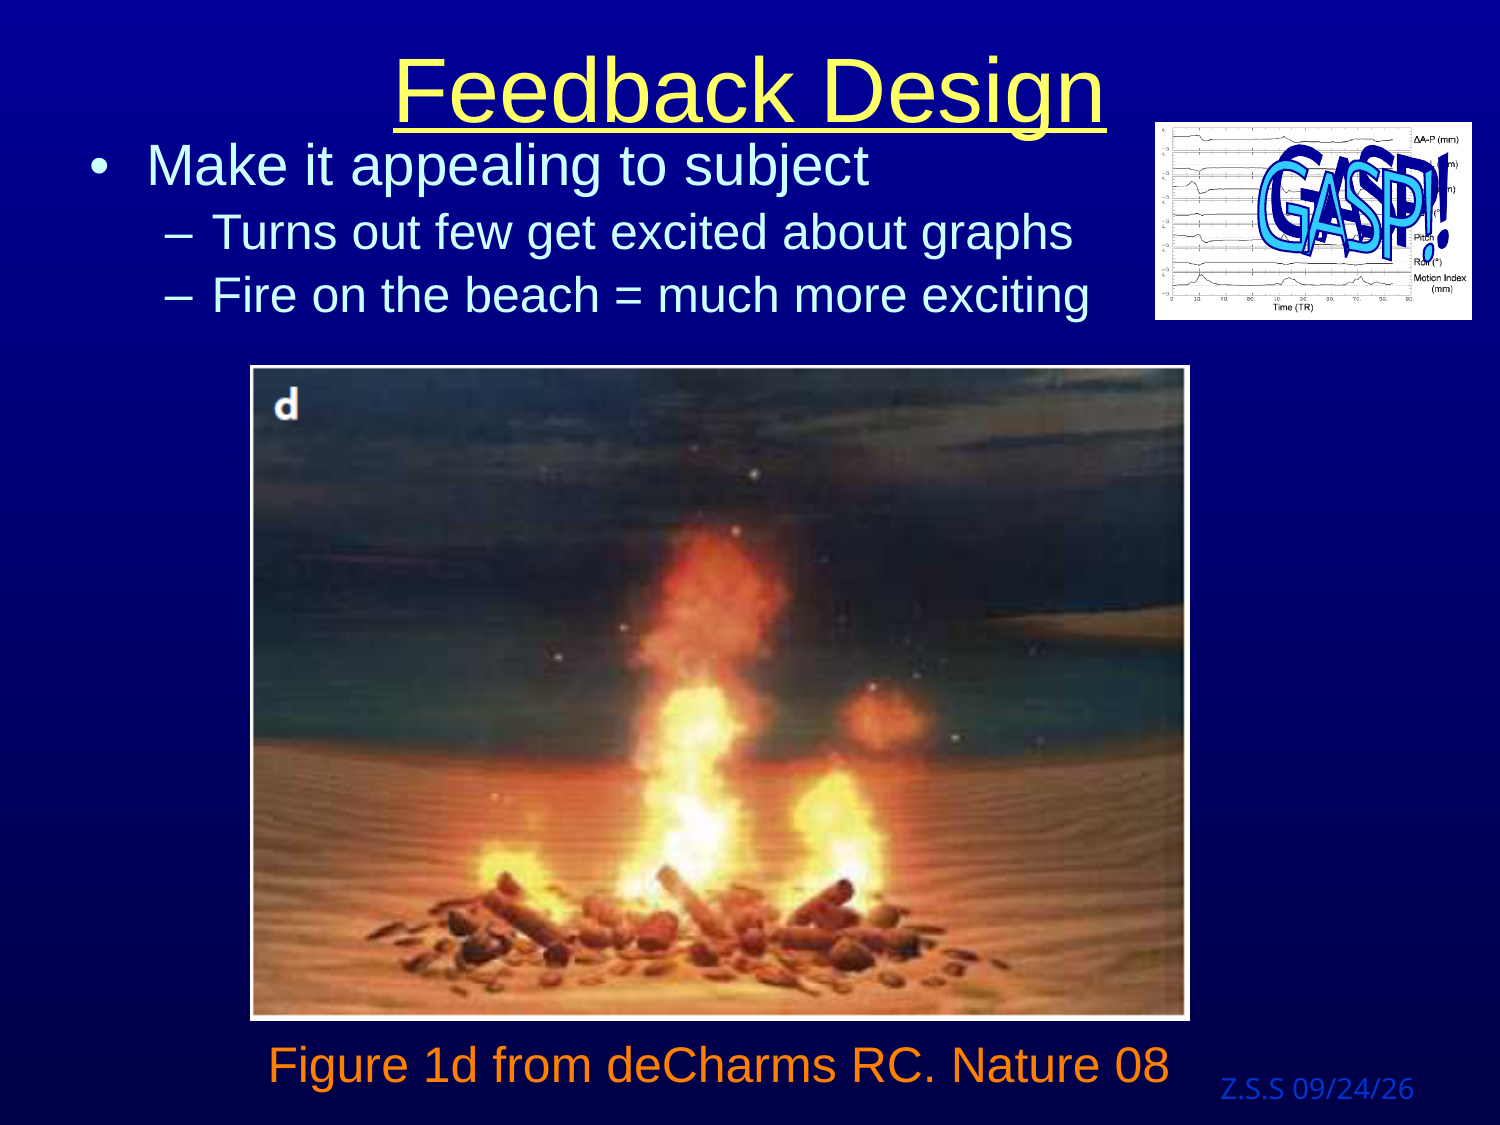

# Feedback Design
Make it appealing to subject
Turns out few get excited about graphs
Fire on the beach = much more exciting
GASP!
Figure 1d from deCharms RC. Nature 08